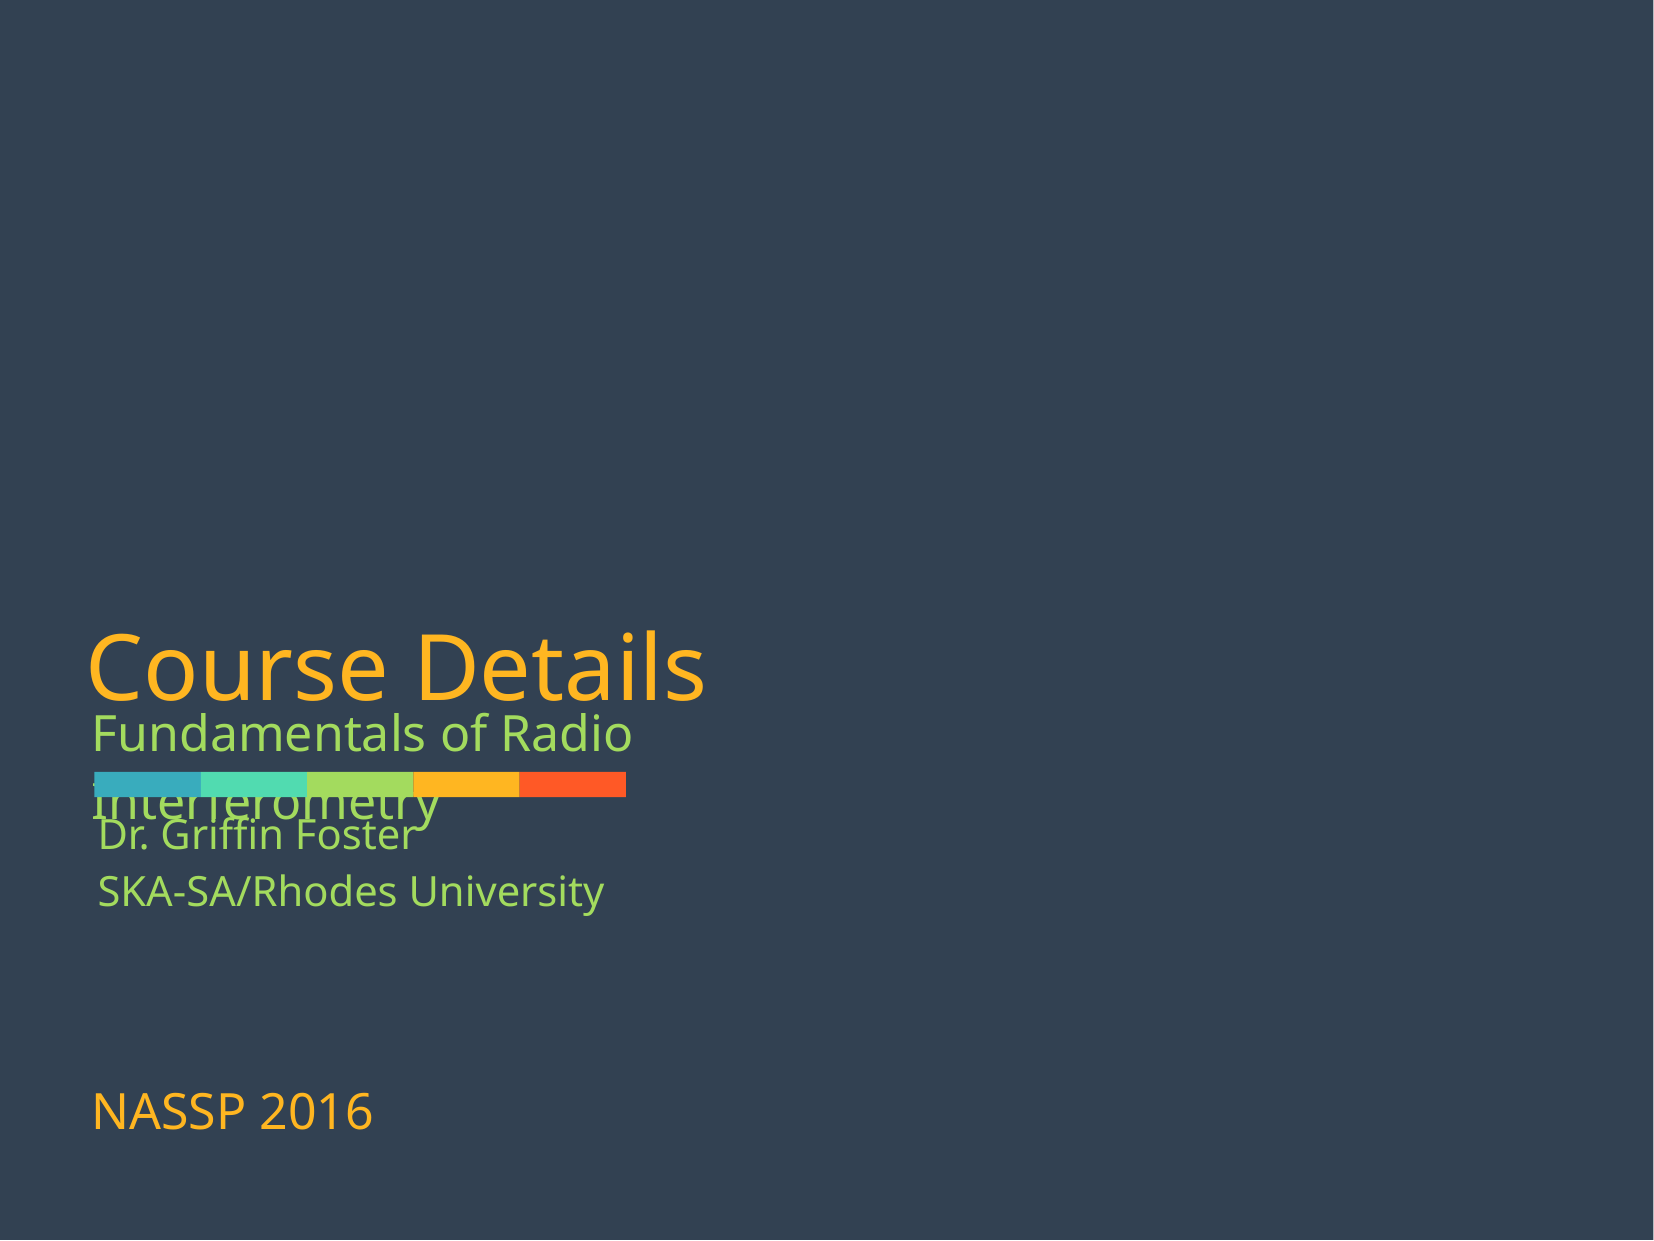

Course Details
Fundamentals of Radio Interferometry
Dr. Griffin Foster
SKA-SA/Rhodes University
NASSP 2016